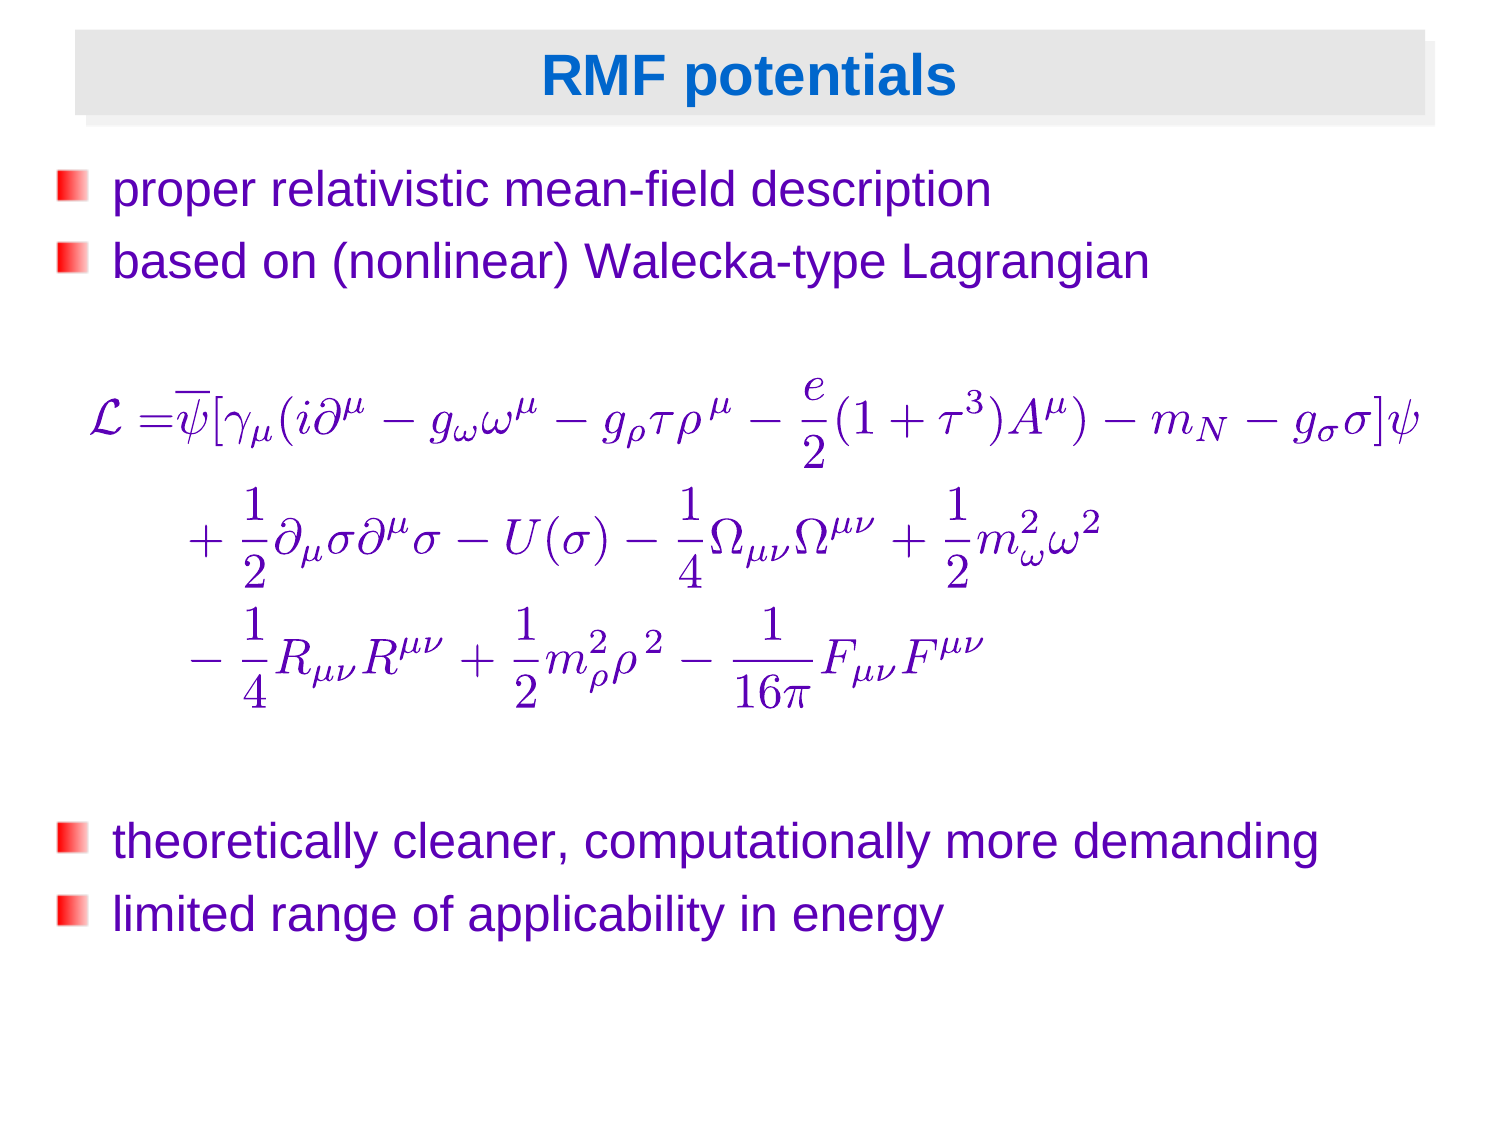

# RMF potentials
proper relativistic mean-field description
based on (nonlinear) Walecka-type Lagrangian
theoretically cleaner, computationally more demanding
limited range of applicability in energy